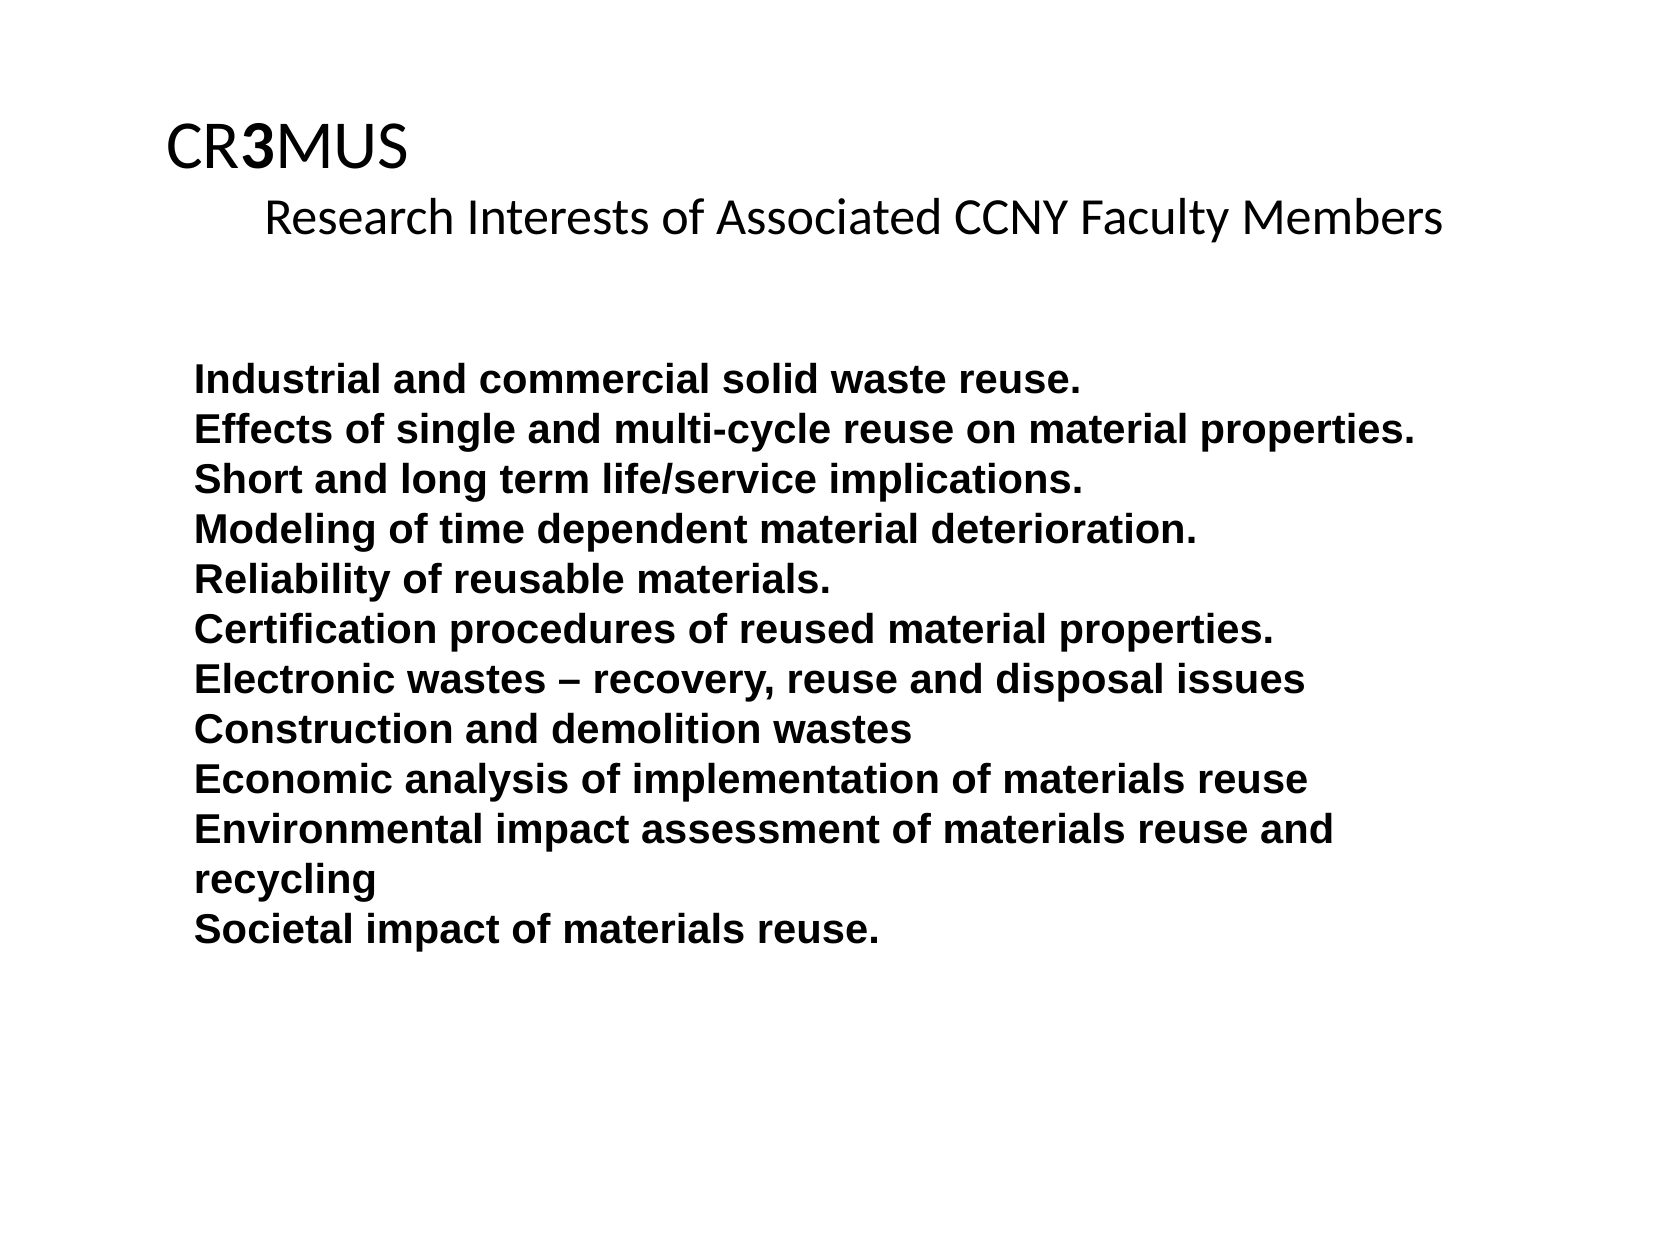

CR3MUS
Research Interests of Associated CCNY Faculty Members
Industrial and commercial solid waste reuse.
Effects of single and multi-cycle reuse on material properties.
Short and long term life/service implications.
Modeling of time dependent material deterioration.
Reliability of reusable materials.
Certification procedures of reused material properties.
Electronic wastes – recovery, reuse and disposal issues
Construction and demolition wastes
Economic analysis of implementation of materials reuse
Environmental impact assessment of materials reuse and recycling
Societal impact of materials reuse.